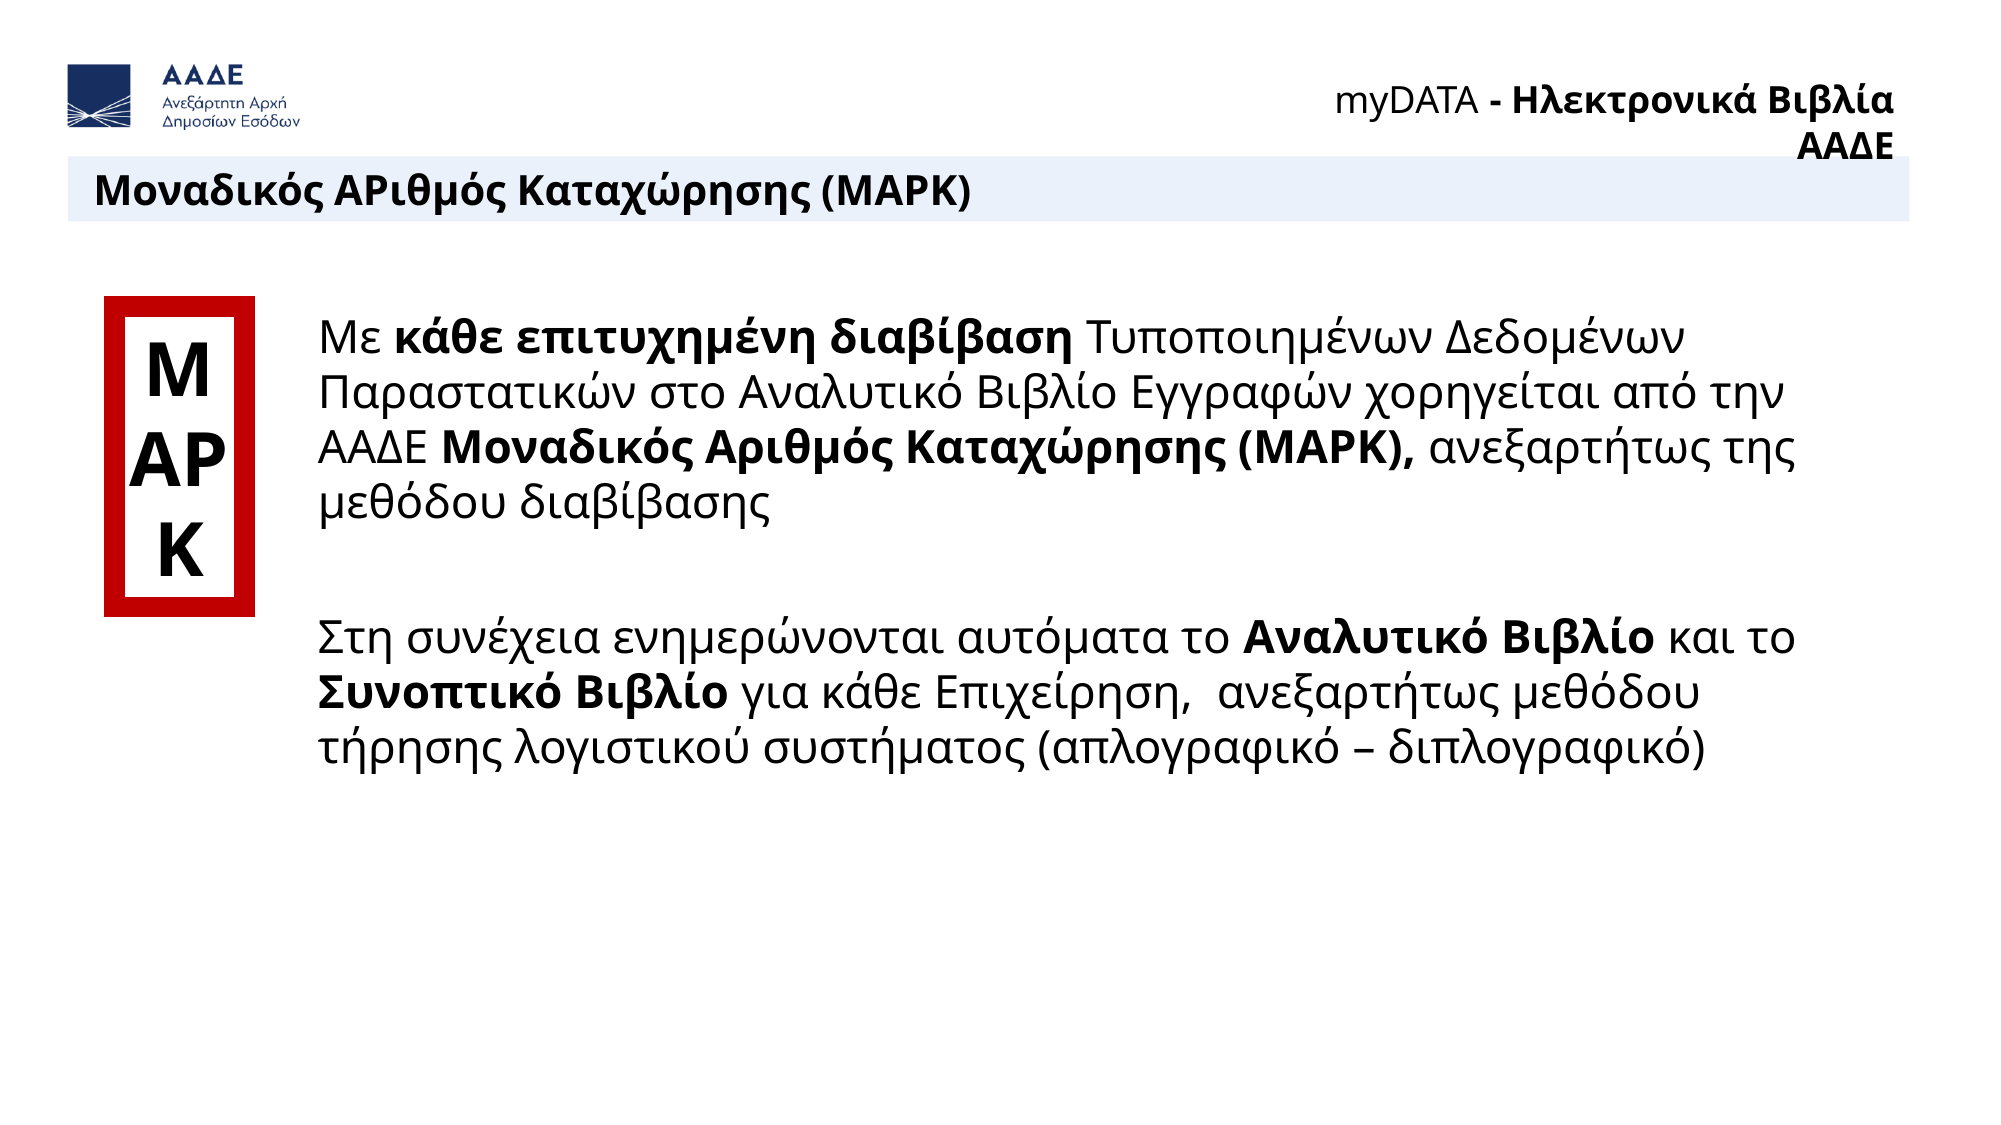

myDATA - Ηλεκτρονικά Βιβλία ΑΑΔΕ
 Μοναδικός ΑΡιθμός Καταχώρησης (ΜΑΡΚ)
Με κάθε επιτυχημένη διαβίβαση Τυποποιημένων Δεδομένων Παραστατικών στο Αναλυτικό Βιβλίο Εγγραφών χορηγείται από την ΑΑΔΕ Μοναδικός Αριθμός Καταχώρησης (ΜΑΡΚ), ανεξαρτήτως της μεθόδου διαβίβασης
Στη συνέχεια ενημερώνονται αυτόματα το Αναλυτικό Βιβλίο και το Συνοπτικό Βιβλίο για κάθε Επιχείρηση, ανεξαρτήτως μεθόδου τήρησης λογιστικού συστήματος (απλογραφικό – διπλογραφικό)
ΜΑΡΚ